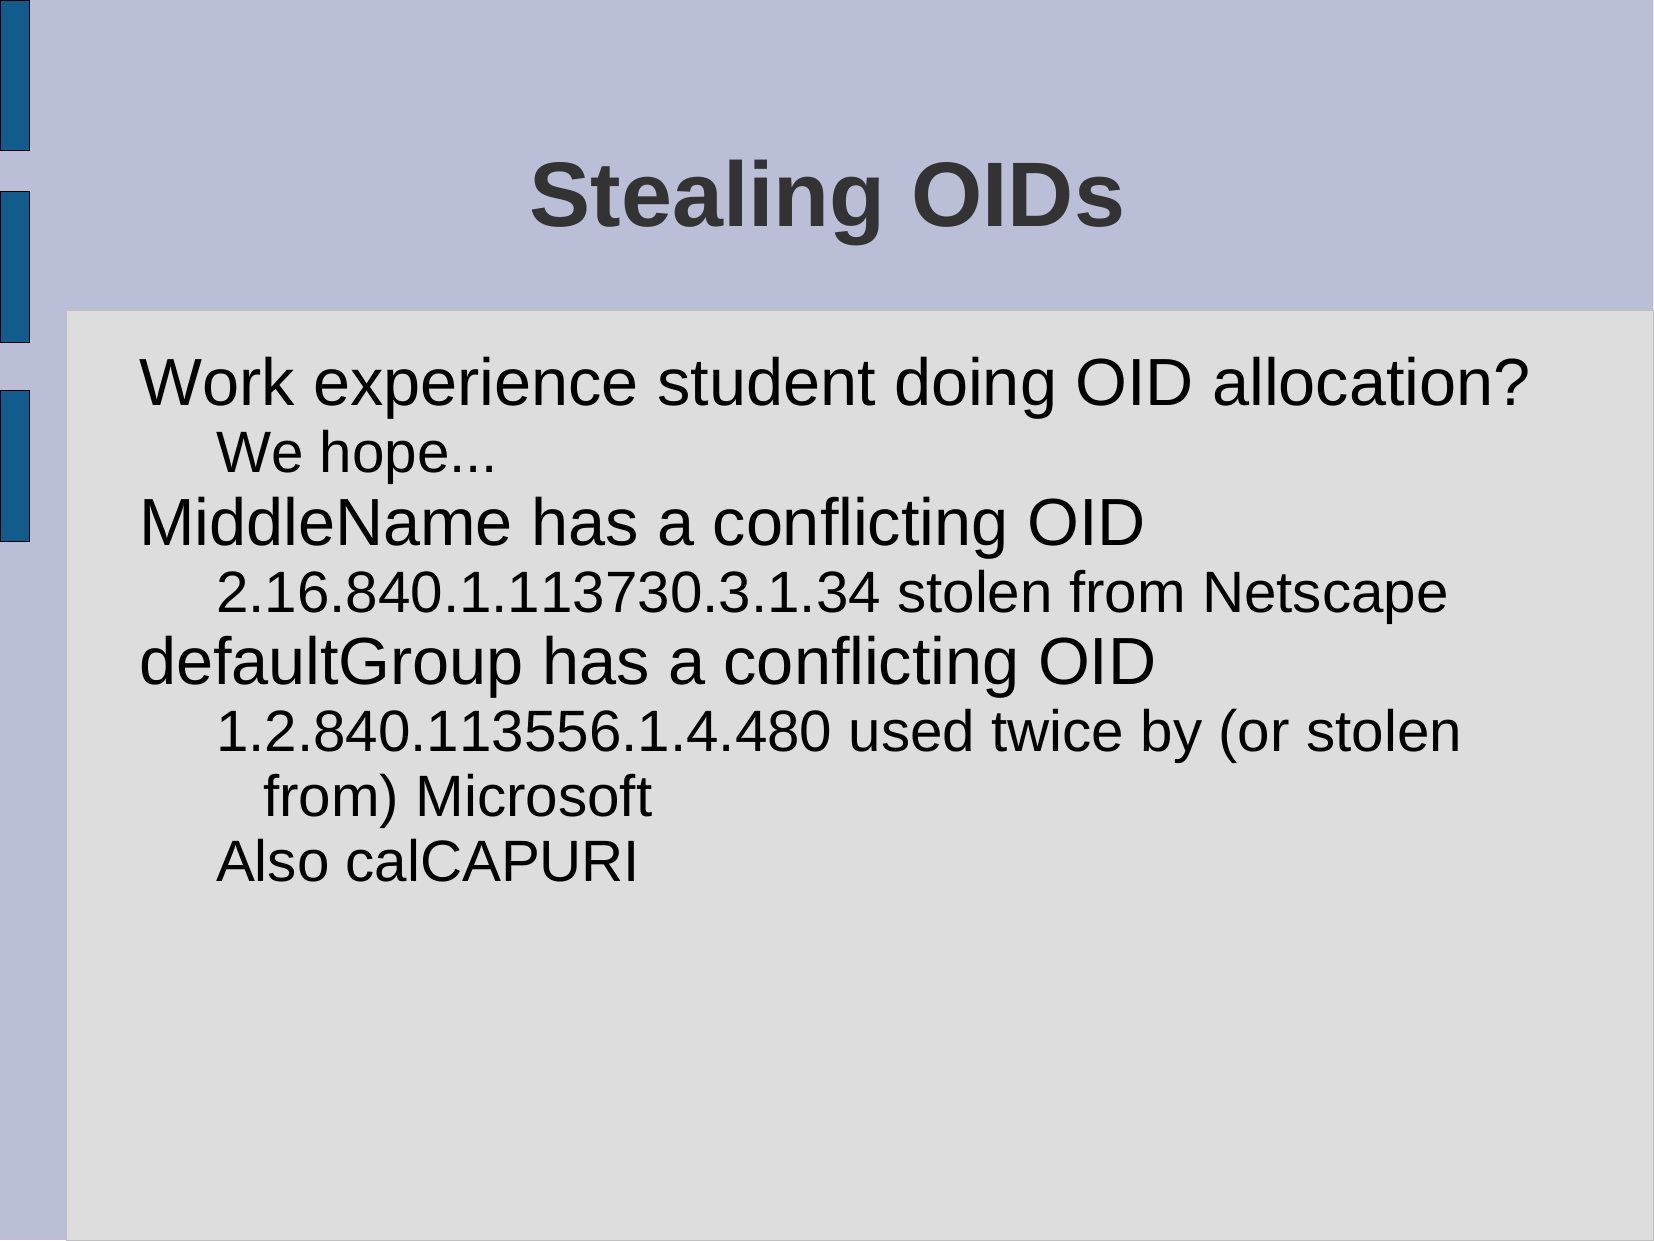

# Stealing OIDs
Work experience student doing OID allocation?
We hope...
MiddleName has a conflicting OID
2.16.840.1.113730.3.1.34 stolen from Netscape
defaultGroup has a conflicting OID
1.2.840.113556.1.4.480 used twice by (or stolen from) Microsoft
Also calCAPURI